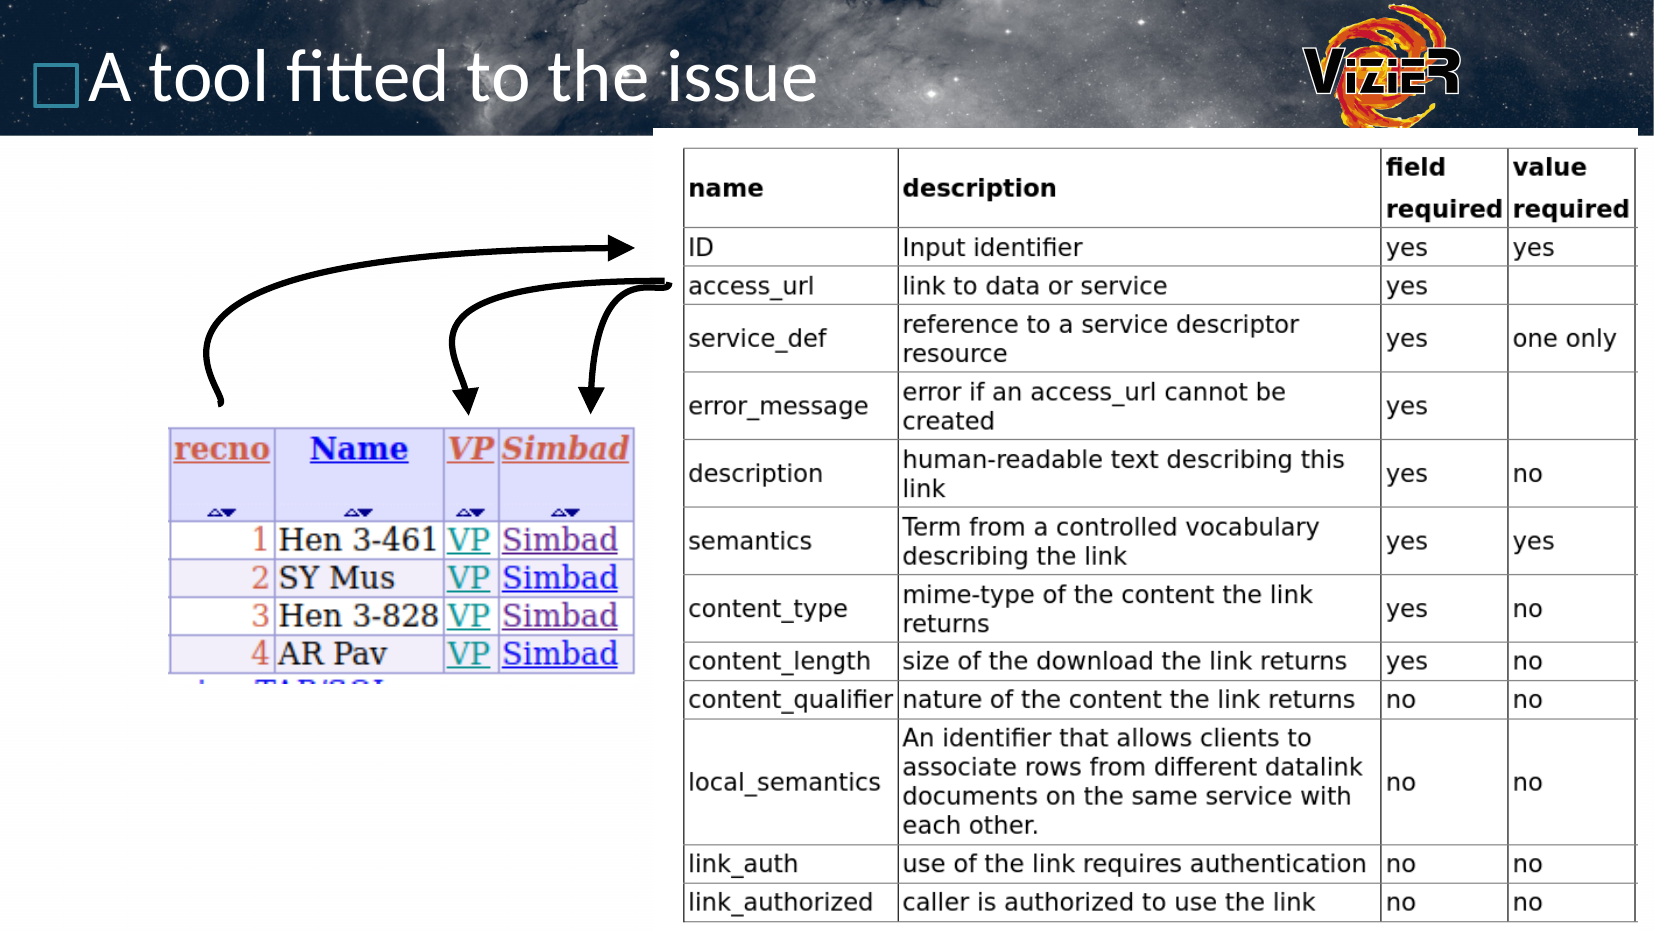

# A tool fitted to the issue
IVOA 2024, Malta - DOI status for VizieR catalogue